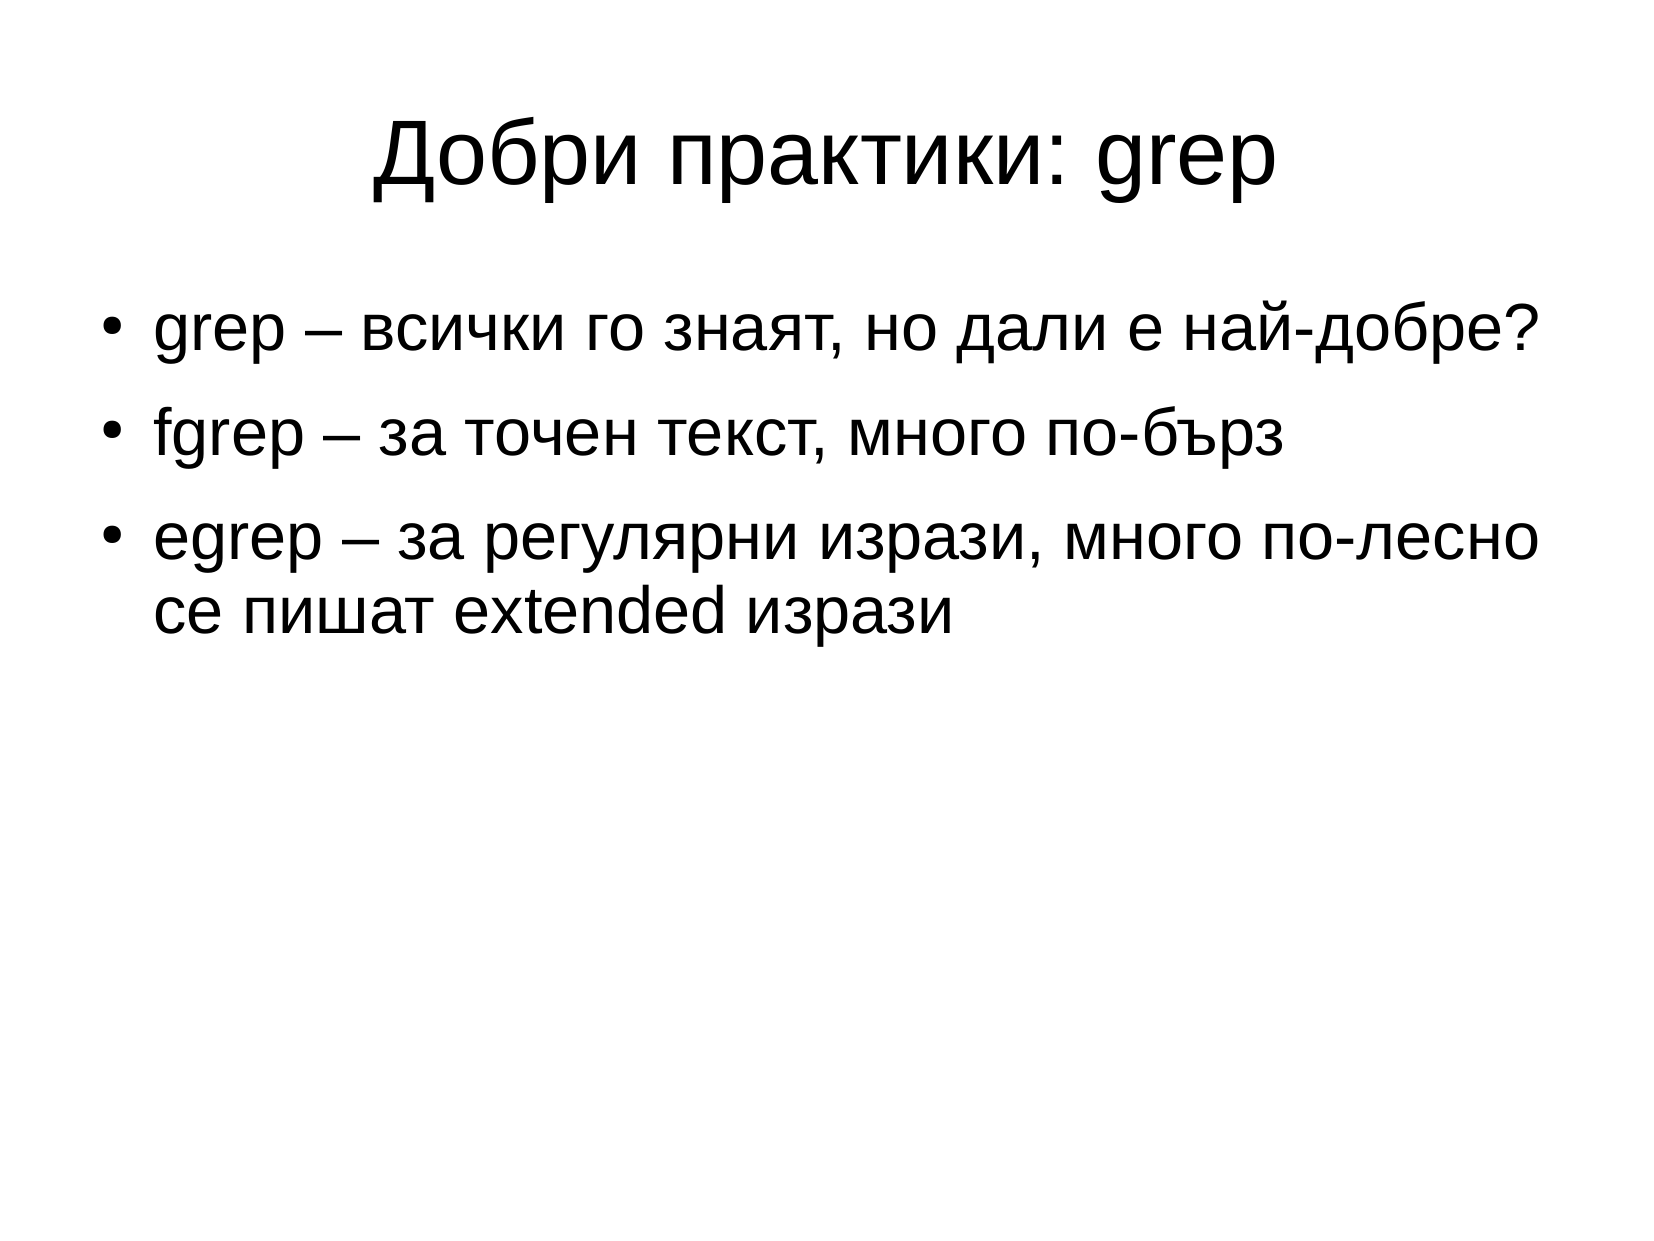

# Добри практики: grep
grep – всички го знаят, но дали е най-добре?
fgrep – за точен текст, много по-бърз
egrep – за регулярни изрази, много по-лесно се пишат extended изрази